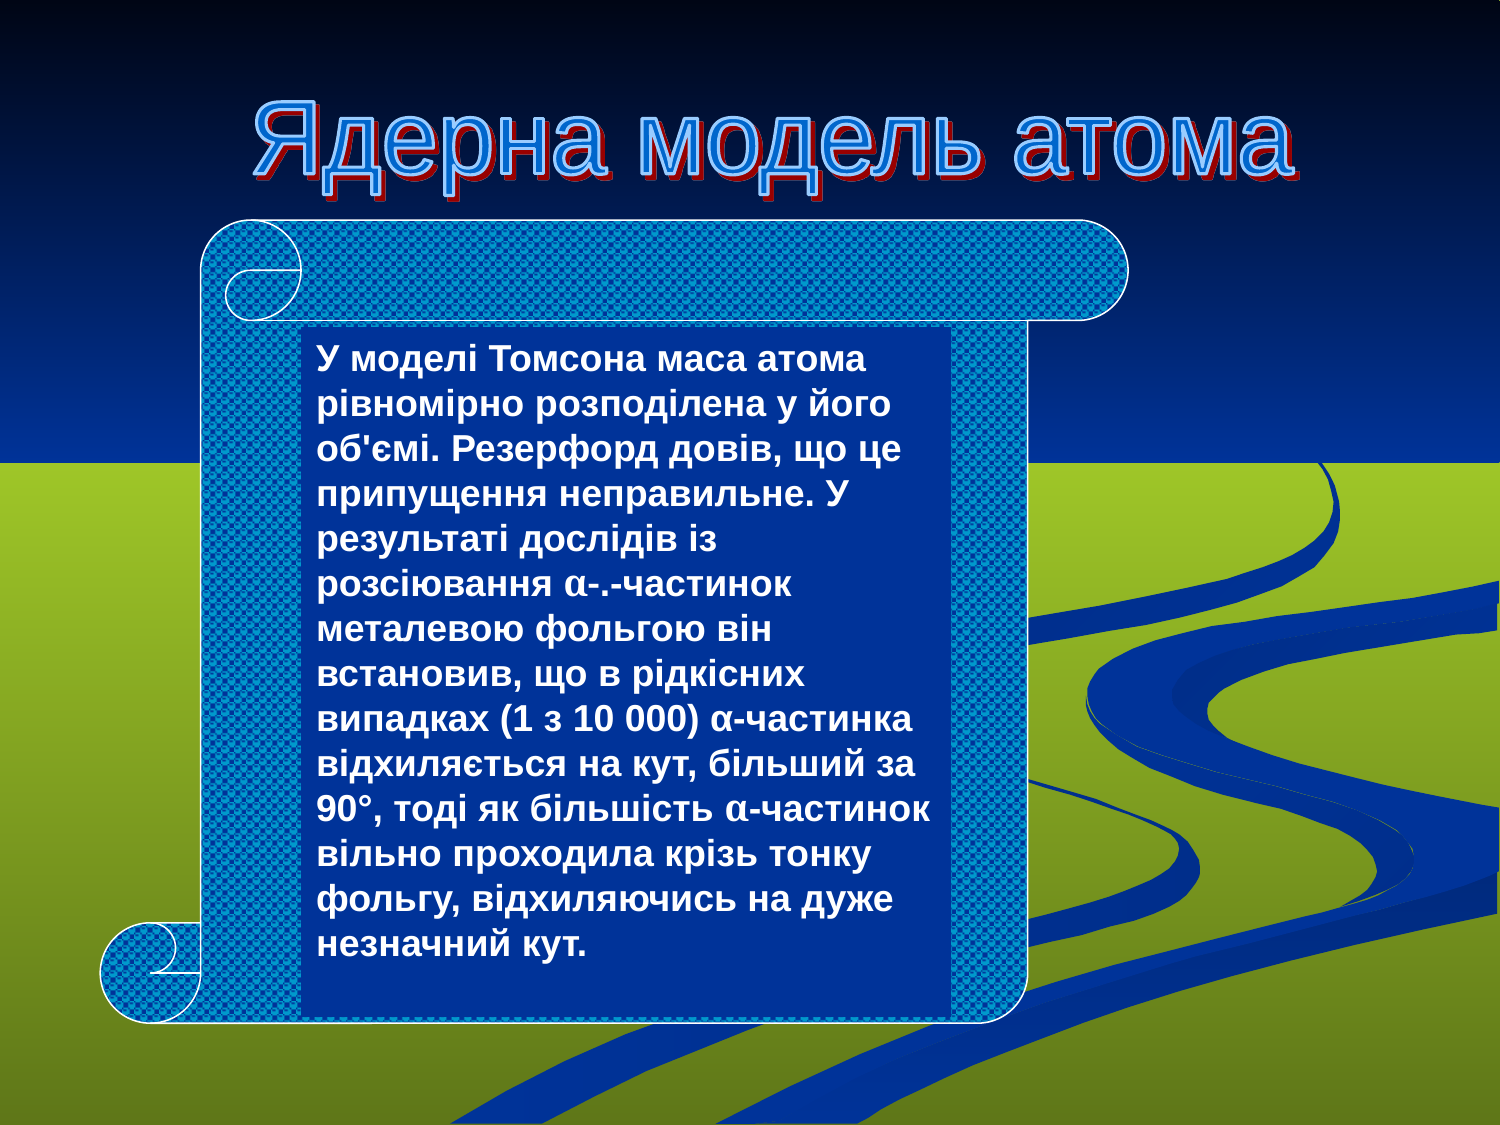

#
Ядерна модель атома
У моделі Томсона маса атома рівномірно розподілена у його об'ємі. Резерфорд довів, що це припущення неправильне. У результаті дослідів із розсіювання α-.-частинок металевою фольгою він встановив, що в рідкісних випадках (1 з 10 000) α-частинка відхиляється на кут, більший за 90°, тоді як більшість α-частинок вільно проходила крізь тонку фольгу, відхиляючись на дуже незначний кут.